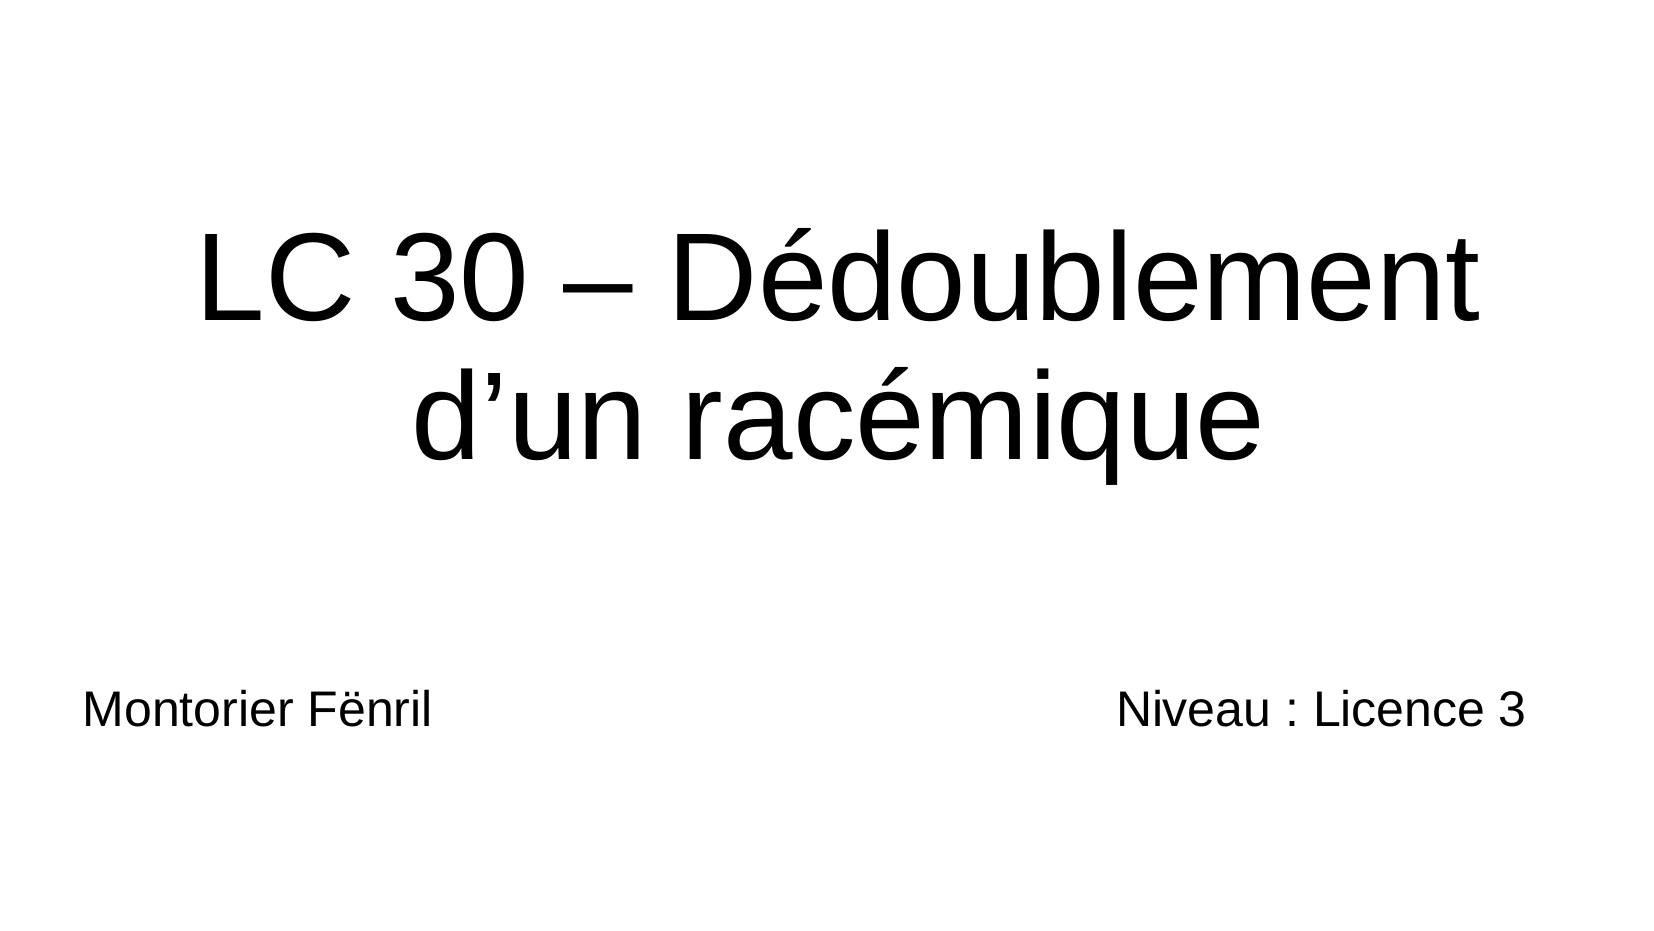

# LC 30 – Dédoublement d’un racémique
Montorier Fënril										Niveau : Licence 3